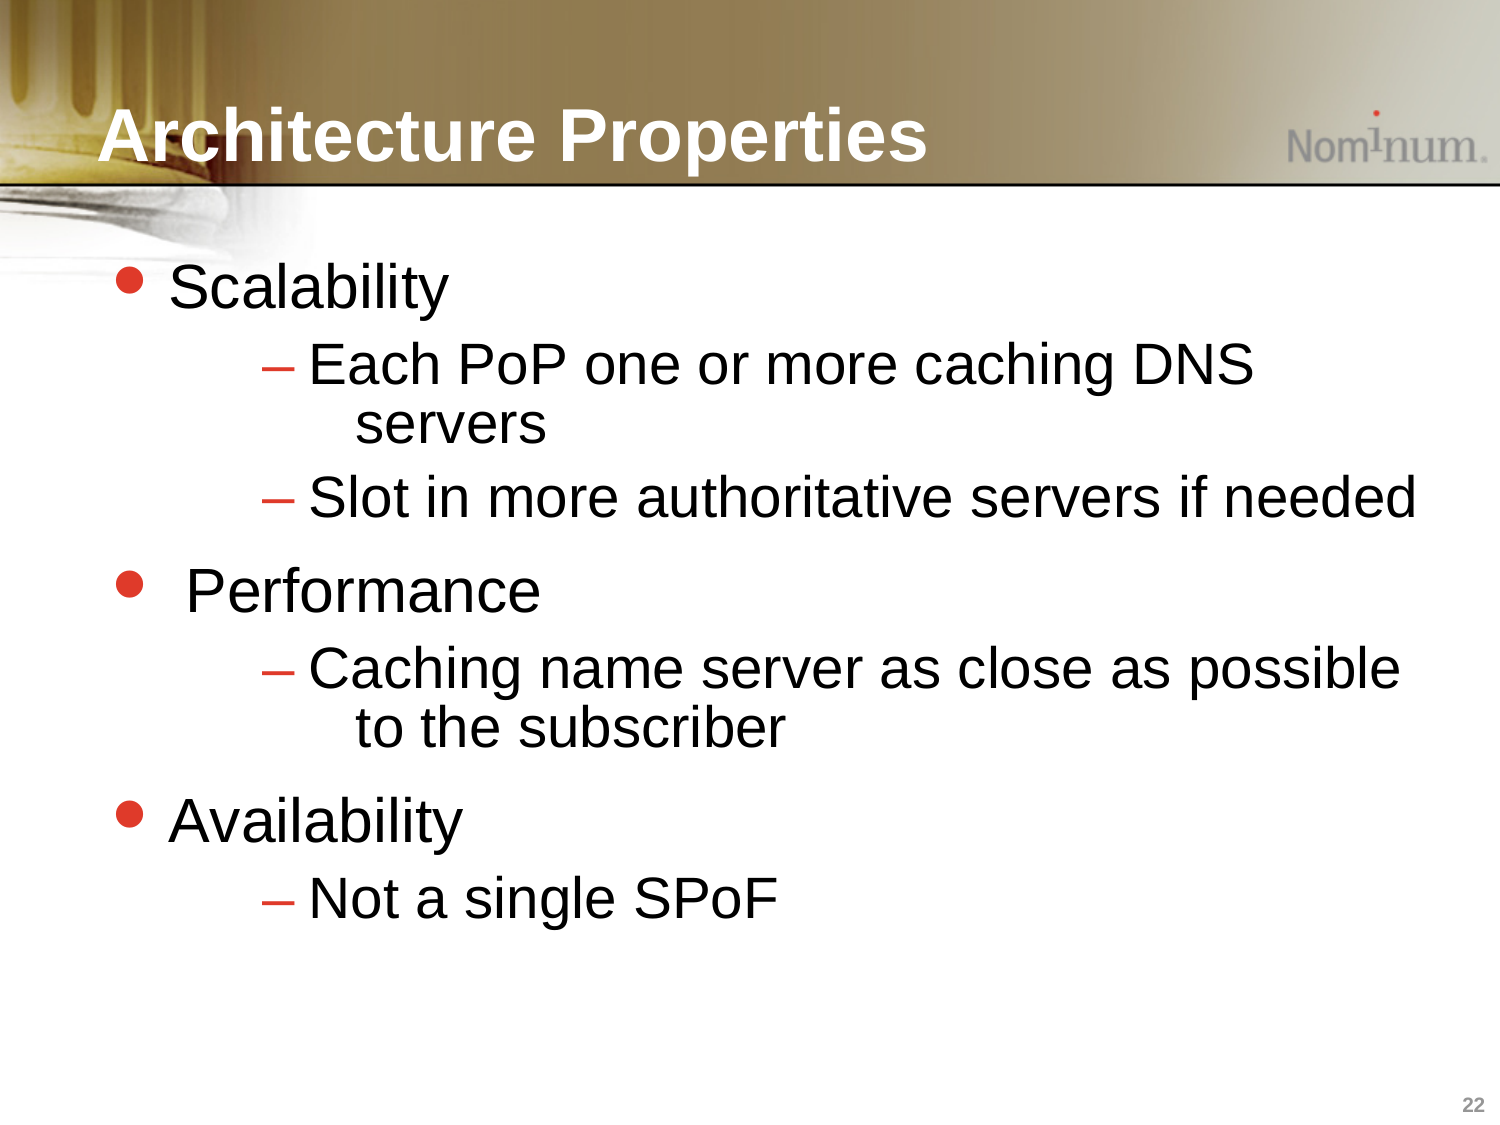

# Architecture Properties
Scalability
Each PoP one or more caching DNS servers
Slot in more authoritative servers if needed
 Performance
Caching name server as close as possible to the subscriber
Availability
Not a single SPoF